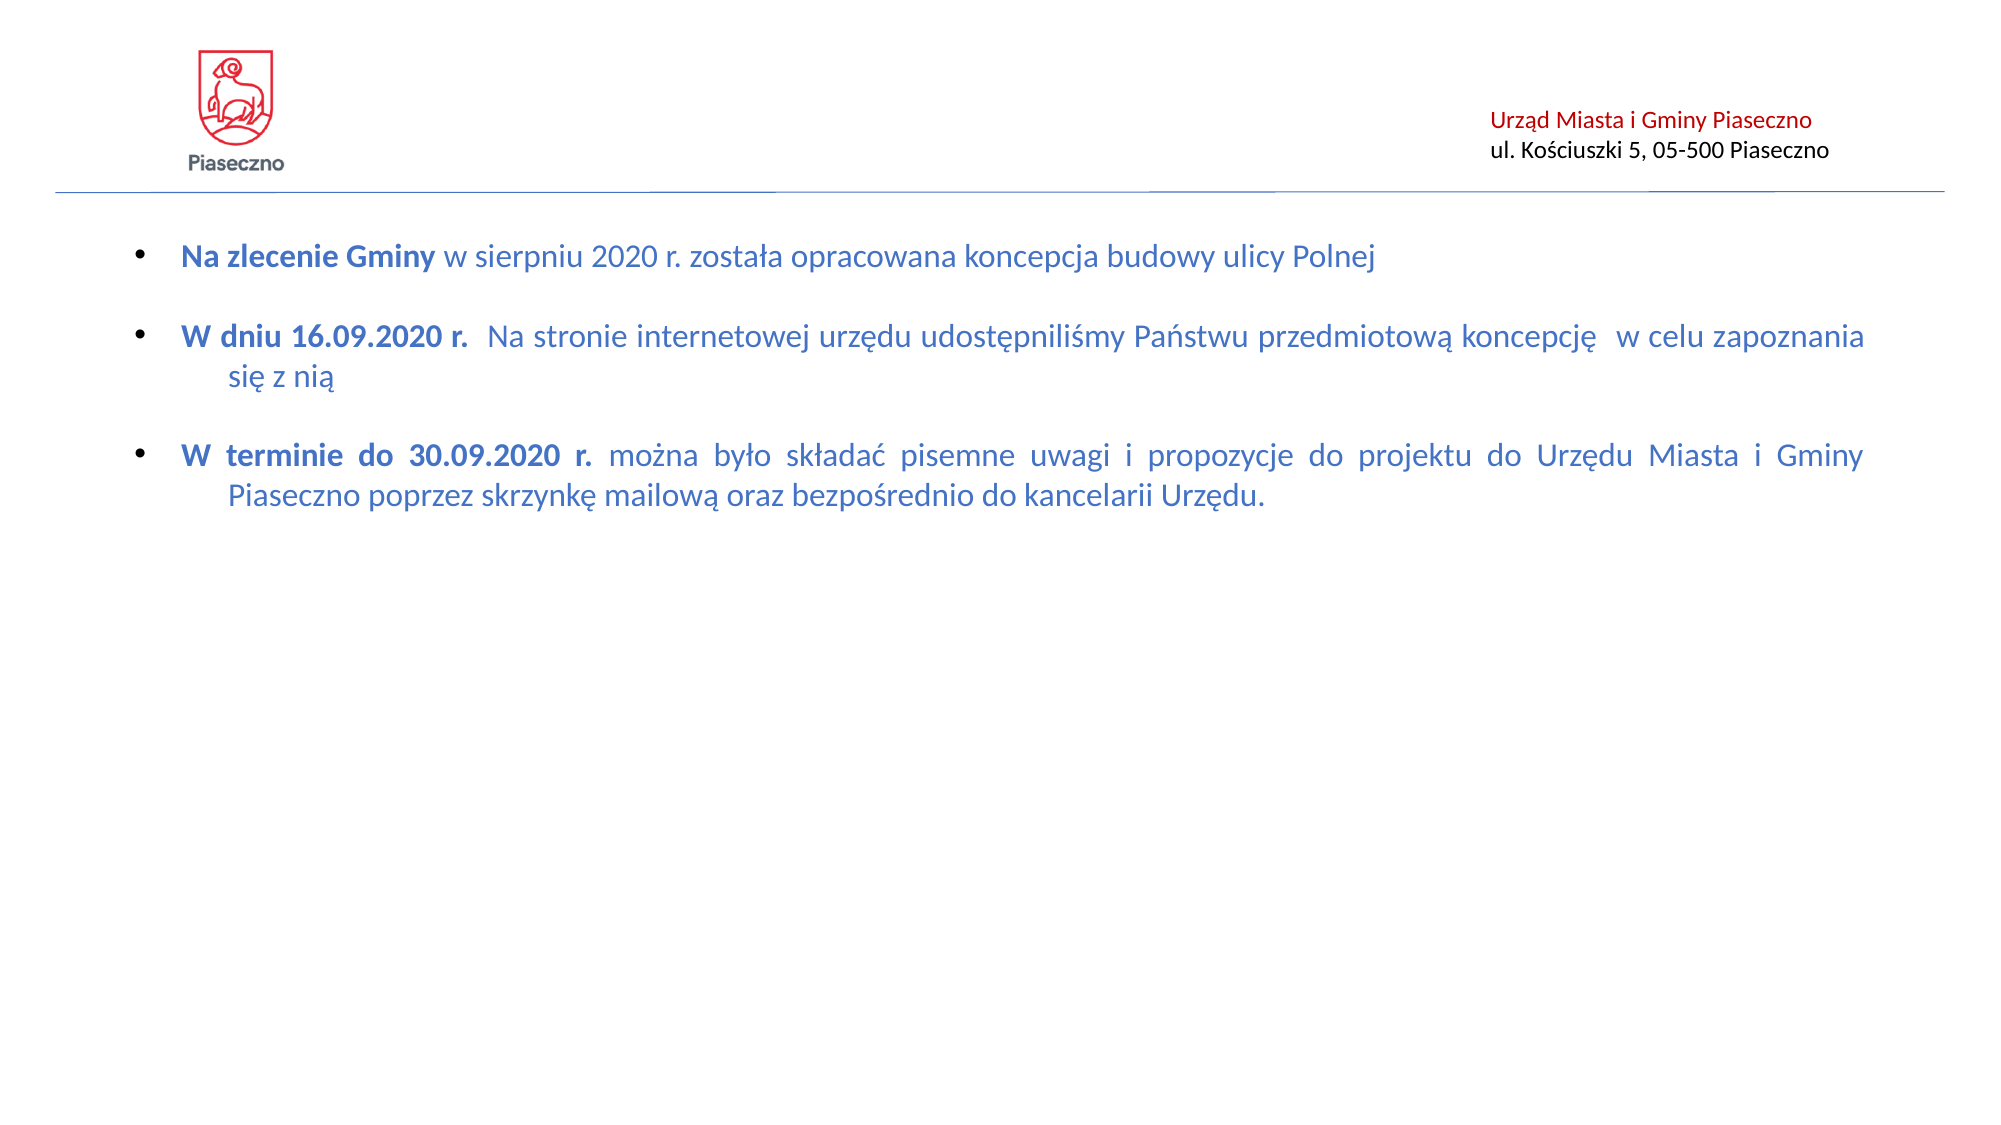

Urząd Miasta i Gminy Piaseczno
ul. Kościuszki 5, 05-500 Piaseczno
Na zlecenie Gminy w sierpniu 2020 r. została opracowana koncepcja budowy ulicy Polnej
W dniu 16.09.2020 r. Na stronie internetowej urzędu udostępniliśmy Państwu przedmiotową koncepcję w celu zapoznania się z nią
W terminie do 30.09.2020 r. można było składać pisemne uwagi i propozycje do projektu do Urzędu Miasta i Gminy Piaseczno poprzez skrzynkę mailową oraz bezpośrednio do kancelarii Urzędu.